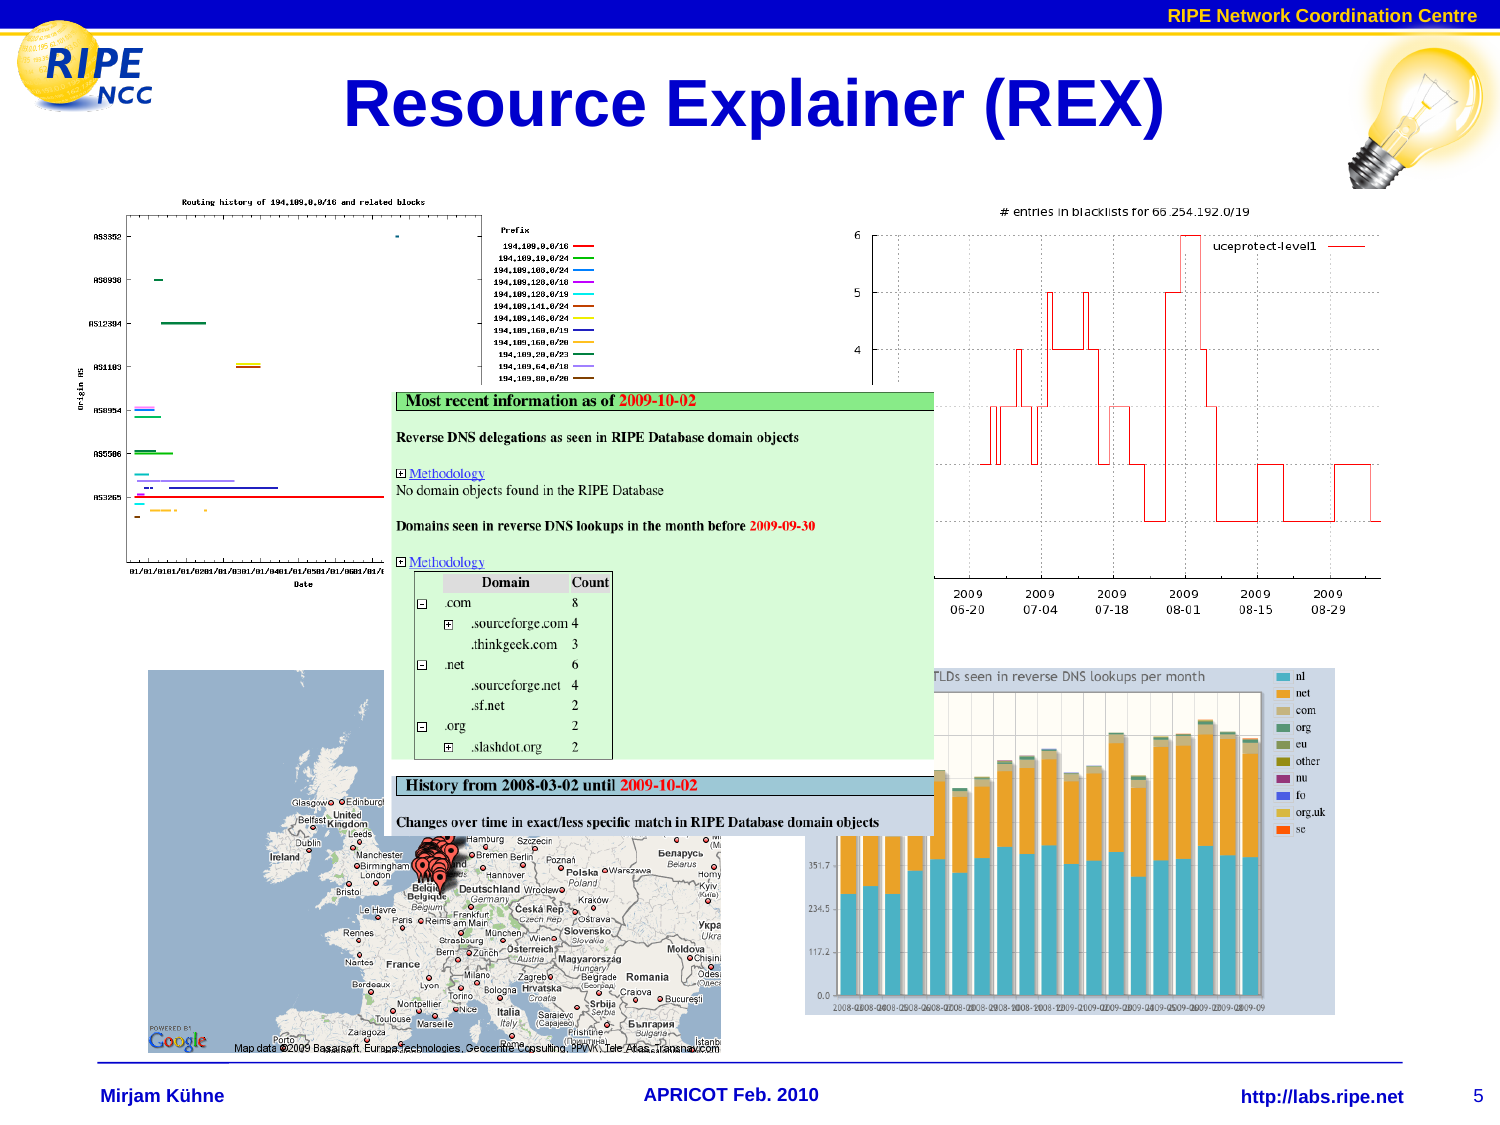

# Resource Explainer (REX)
APRICOT Feb. 2010
Mirjam Kühne